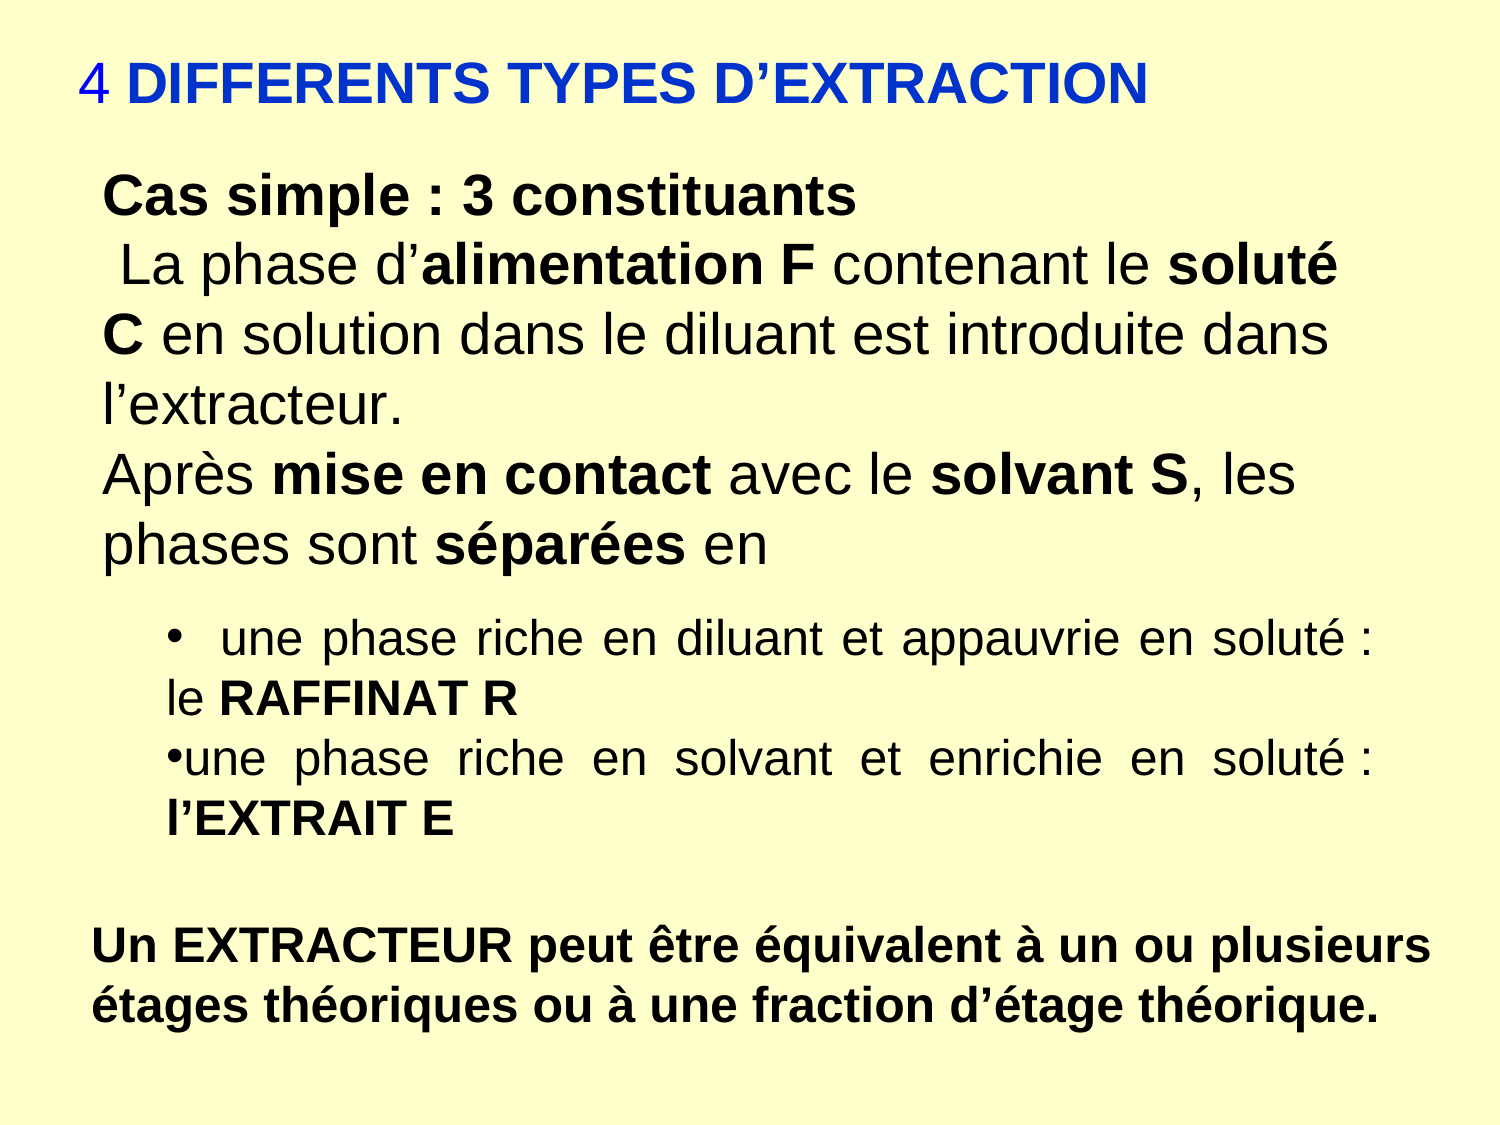

4 DIFFERENTS TYPES D’EXTRACTION
Cas simple : 3 constituants
 La phase d’alimentation F contenant le soluté C en solution dans le diluant est introduite dans l’extracteur.
Après mise en contact avec le solvant S, les phases sont séparées en
 une phase riche en diluant et appauvrie en soluté : le RAFFINAT R
une phase riche en solvant et enrichie en soluté : l’EXTRAIT E
Un EXTRACTEUR peut être équivalent à un ou plusieurs étages théoriques ou à une fraction d’étage théorique.